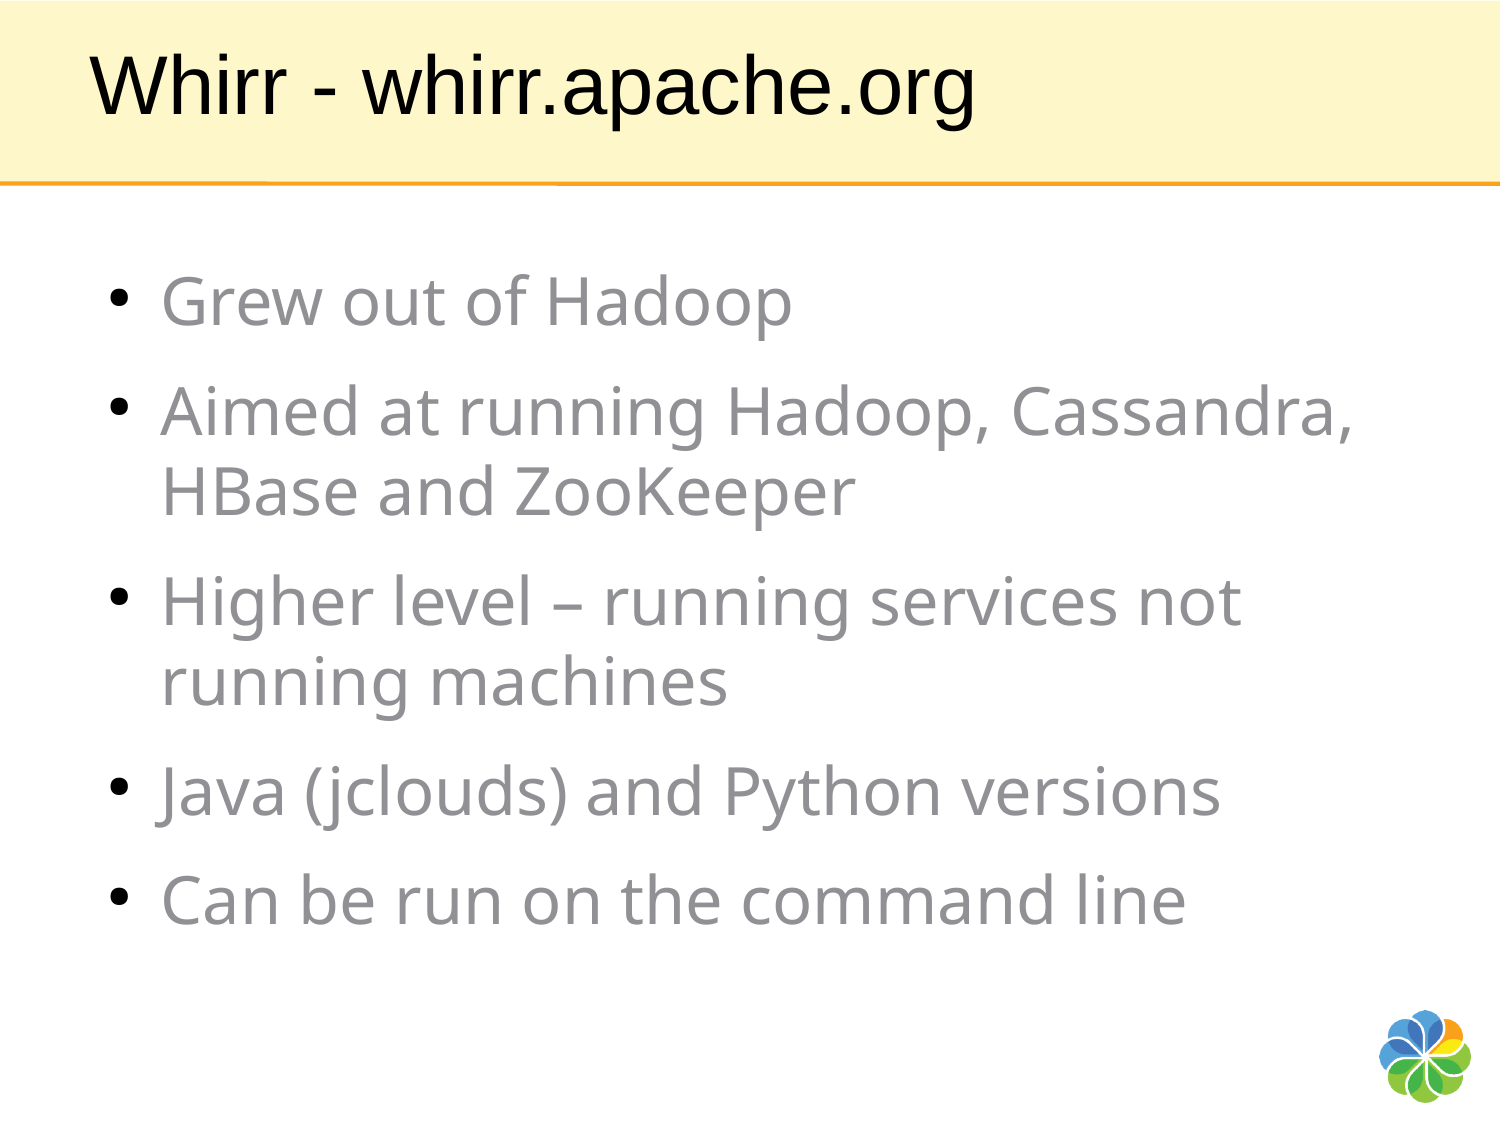

# Whirr - whirr.apache.org
Grew out of Hadoop
Aimed at running Hadoop, Cassandra, HBase and ZooKeeper
Higher level – running services not running machines
Java (jclouds) and Python versions
Can be run on the command line